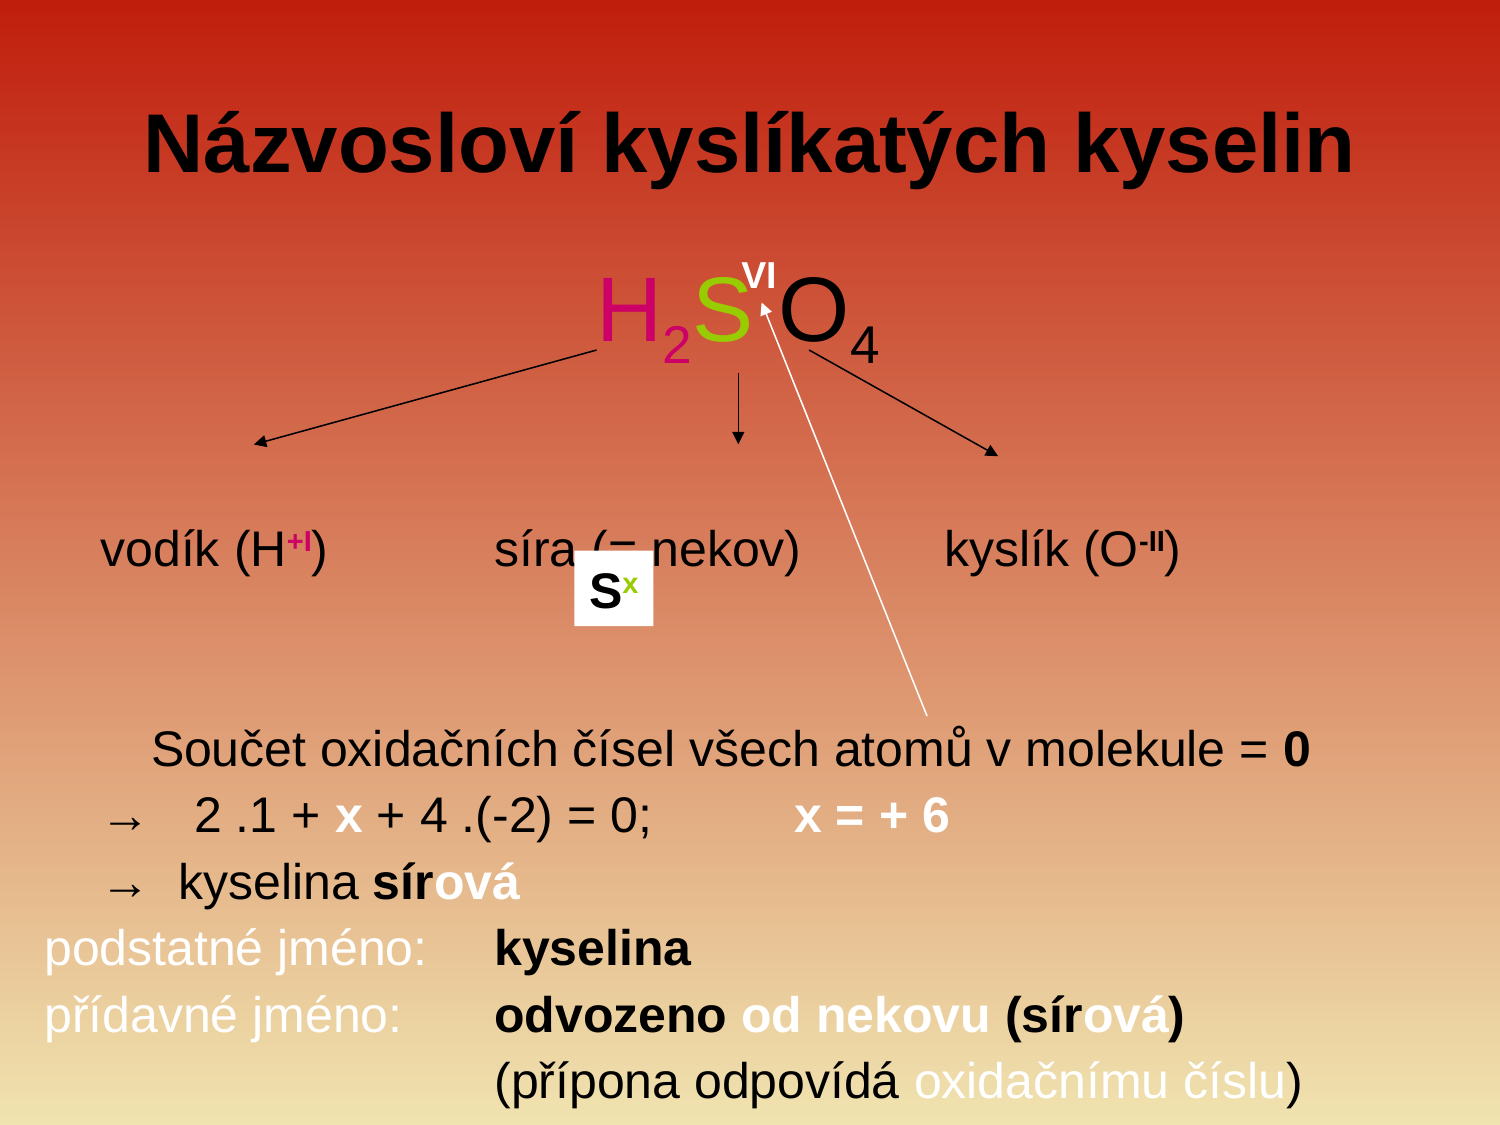

# Názvosloví kyslíkatých kyselin
H2S O4
	vodík (H+I)		síra (= nekov)	kyslík (O-II)
Součet oxidačních čísel všech atomů v molekule = 0
	→ 	2 .1 + x + 4 .(-2) = 0; 	x = + 6
	→ kyselina sírová
podstatné jméno: 	kyselina
přídavné jméno:	odvozeno od nekovu (sírová)
				(přípona odpovídá oxidačnímu číslu)
VI
Sx